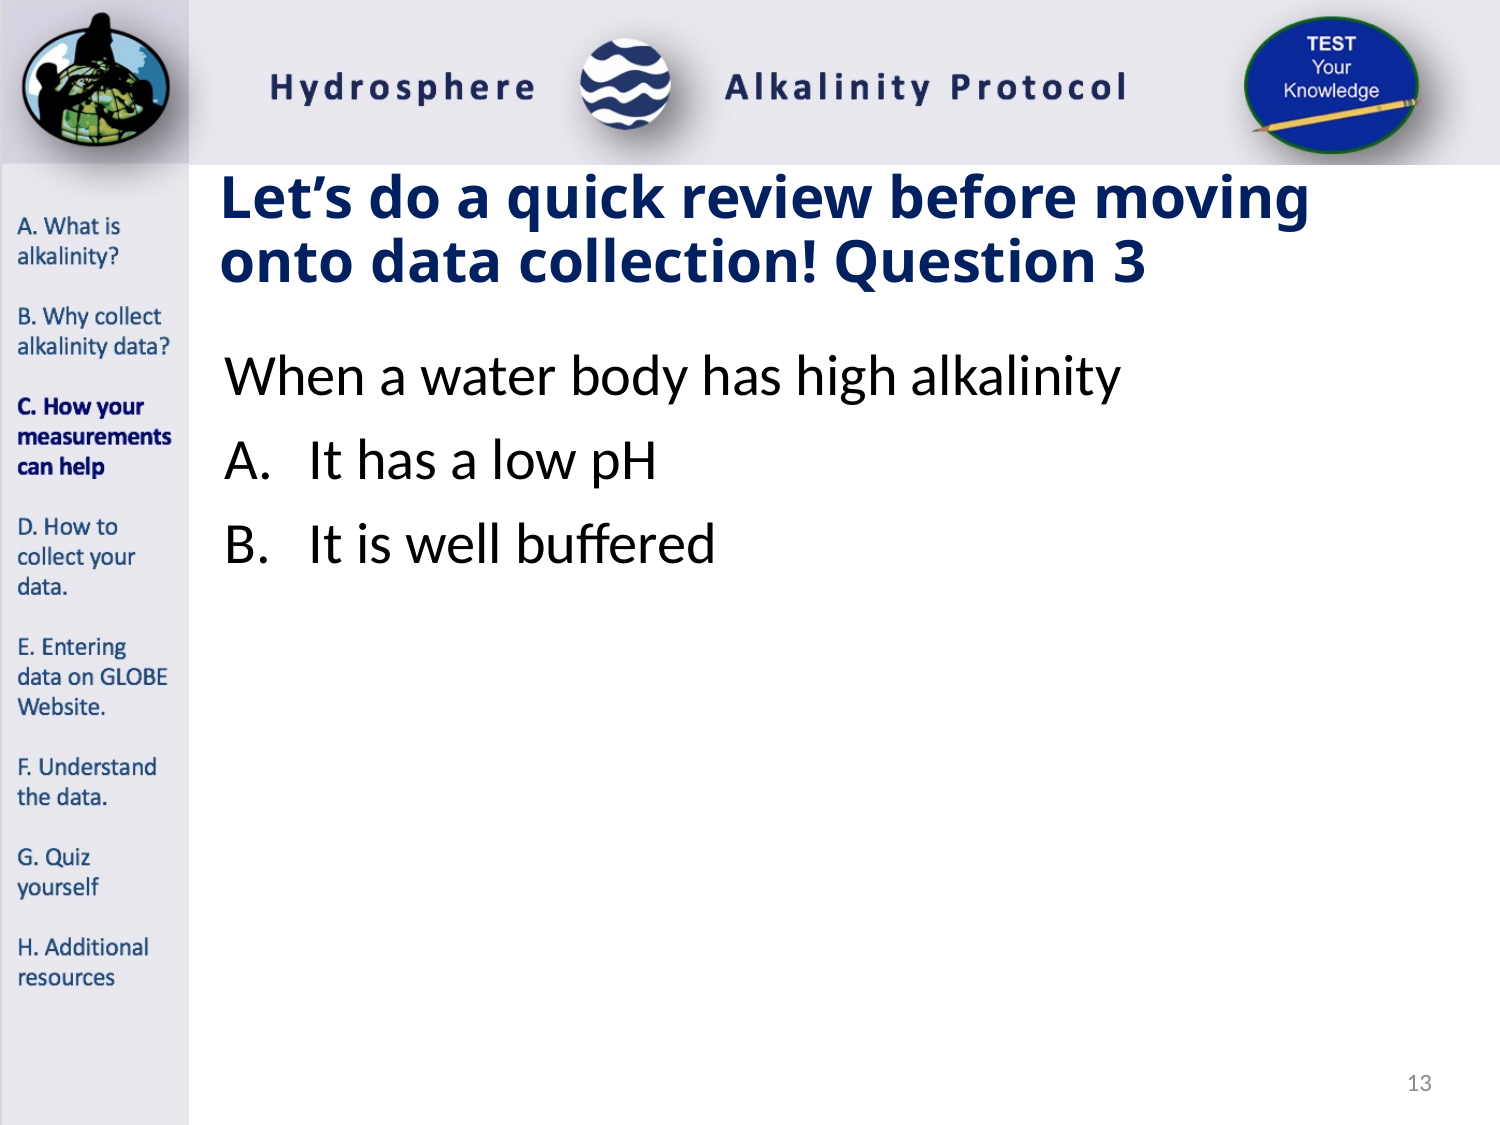

# Let’s do a quick review before moving onto data collection! Question 3
When a water body has high alkalinity
It has a low pH
It is well buffered